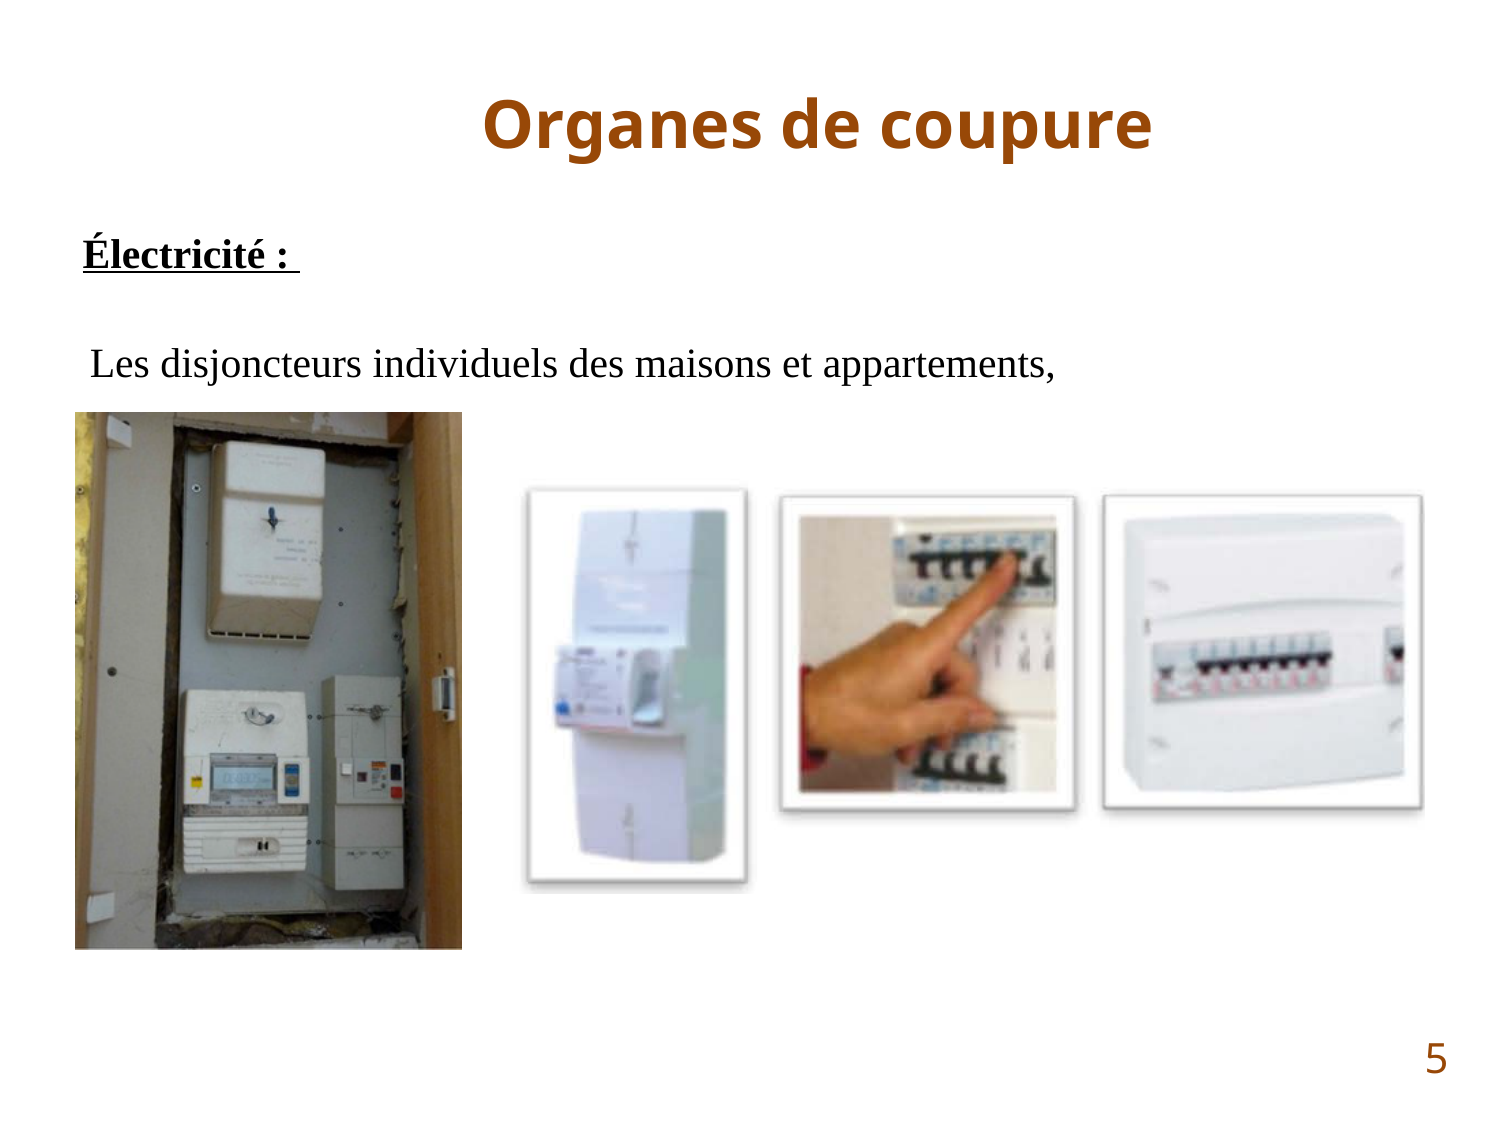

# Organes de coupure
Électricité :
Les disjoncteurs individuels des maisons et appartements,